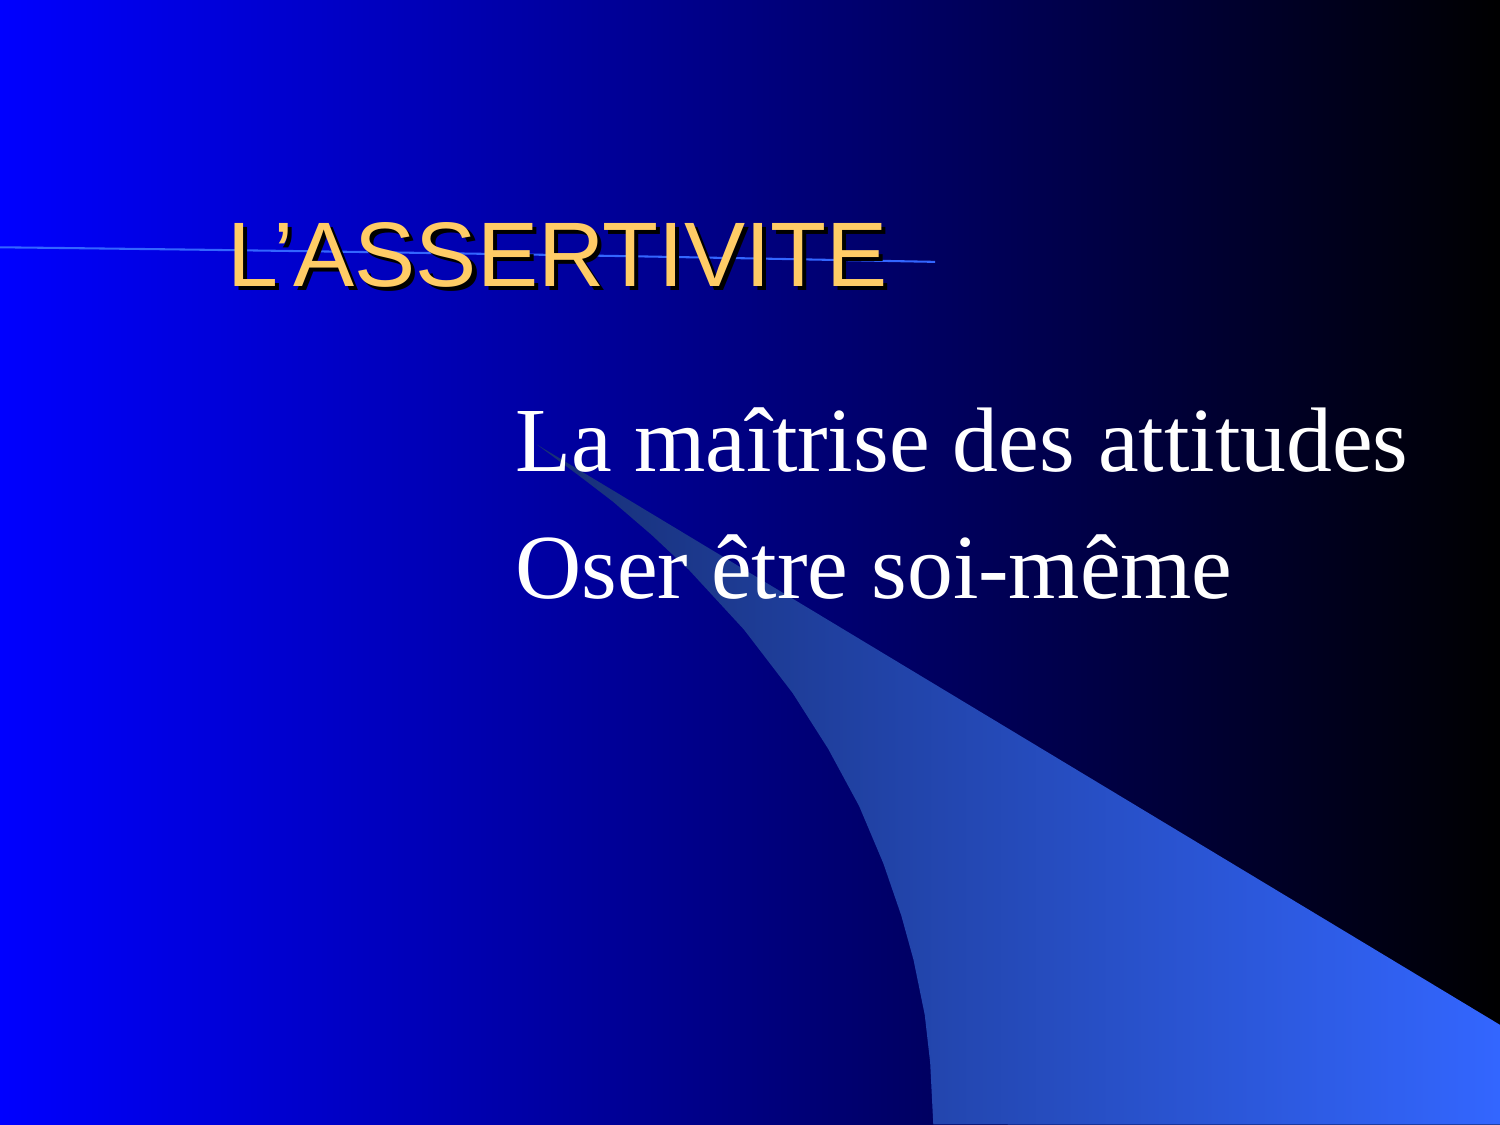

# L’ASSERTIVITE
La maîtrise des attitudes
Oser être soi-même